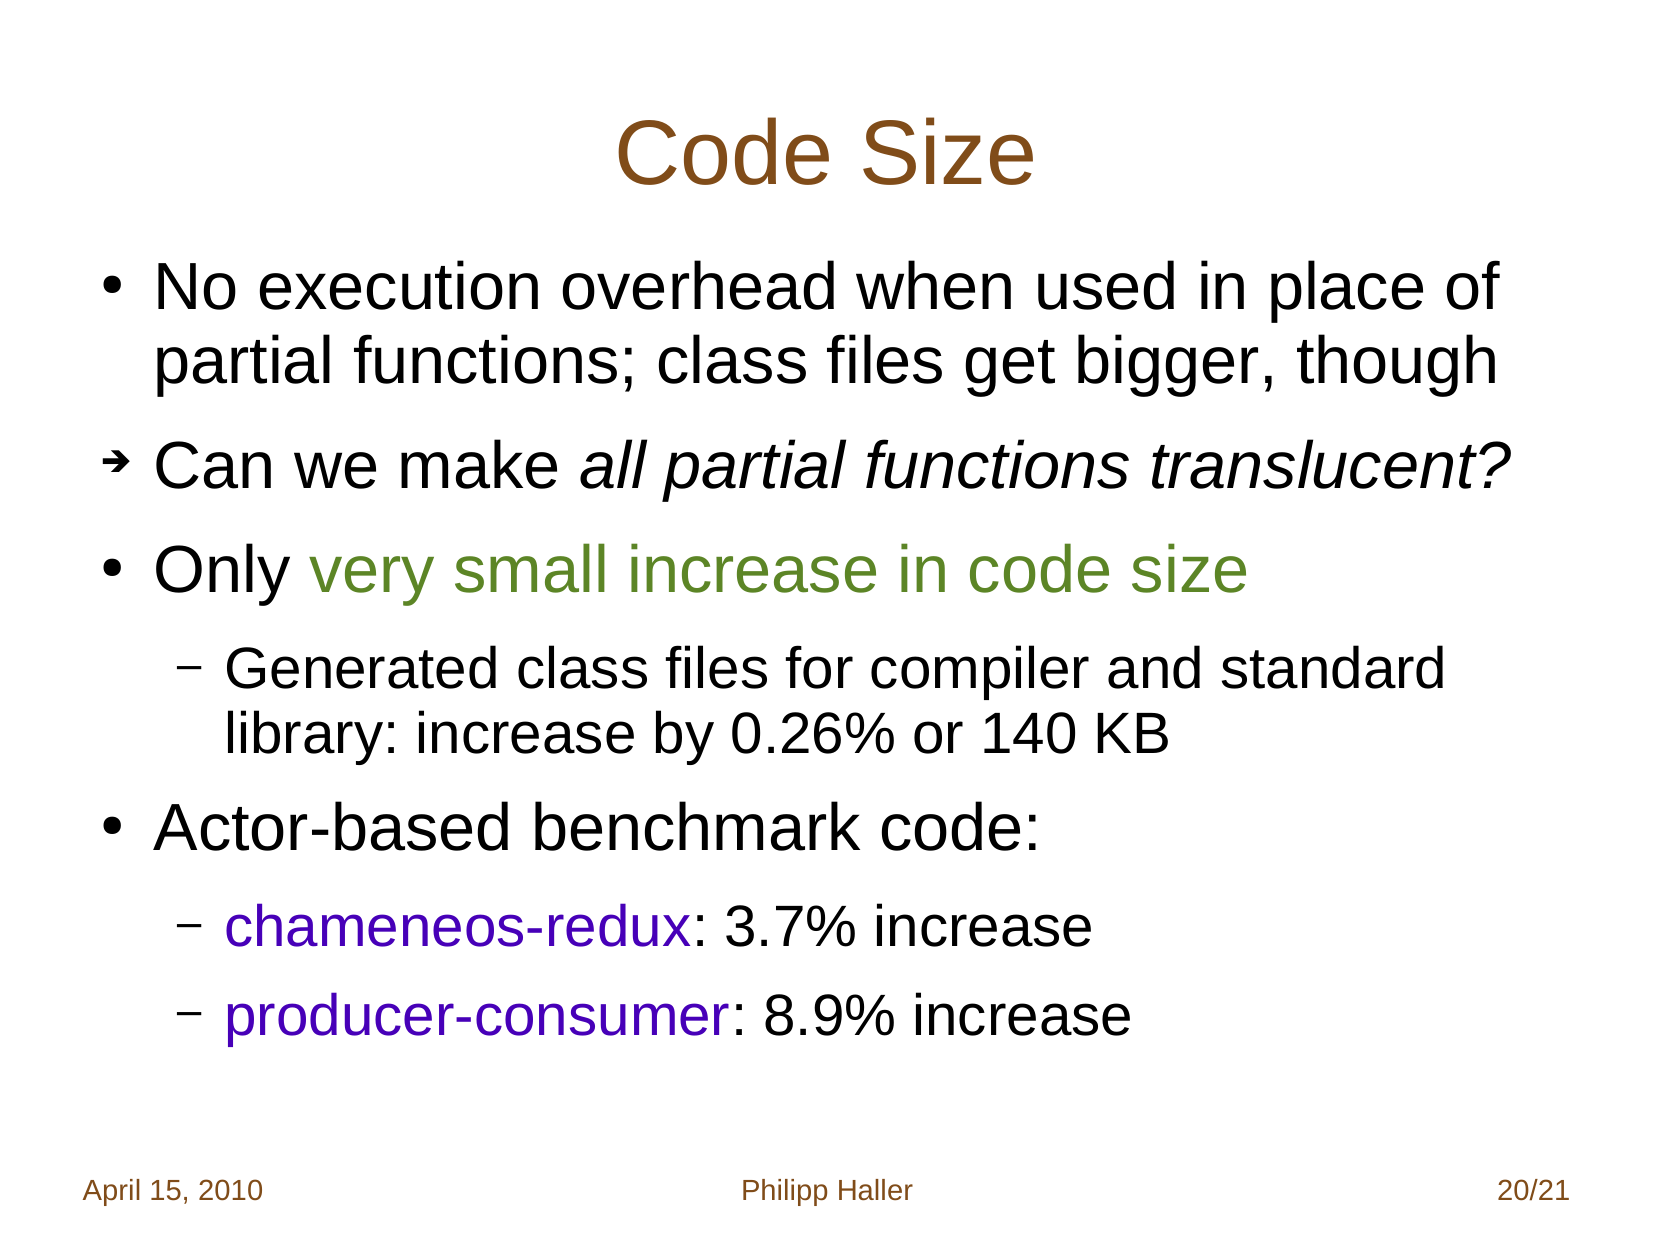

# Code Size
No execution overhead when used in place of partial functions; class files get bigger, though
Can we make all partial functions translucent?
Only very small increase in code size
Generated class files for compiler and standard library: increase by 0.26% or 140 KB
Actor-based benchmark code:
chameneos-redux: 3.7% increase
producer-consumer: 8.9% increase
April 15, 2010
Translucent Functions
20